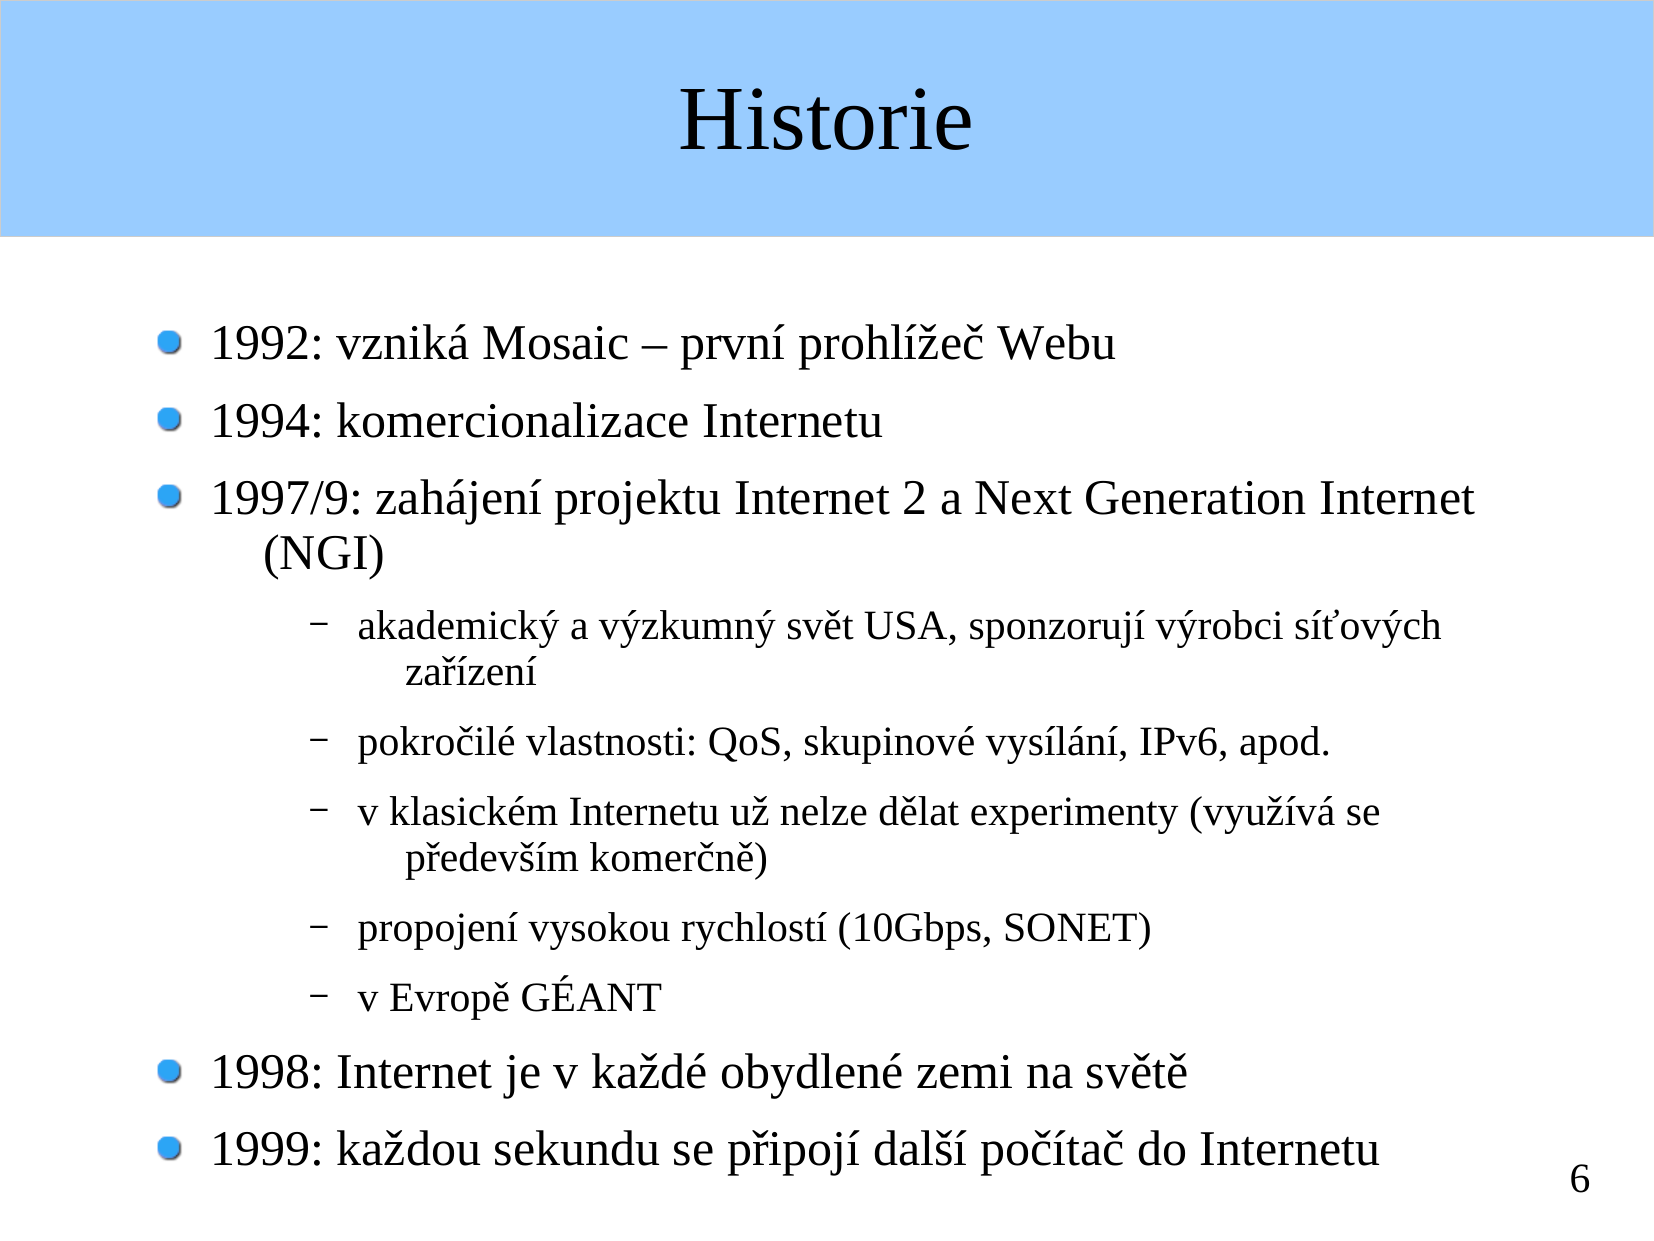

# Historie
1992: vzniká Mosaic – první prohlížeč Webu
1994: komercionalizace Internetu
1997/9: zahájení projektu Internet 2 a Next Generation Internet (NGI)
akademický a výzkumný svět USA, sponzorují výrobci síťových zařízení
pokročilé vlastnosti: QoS, skupinové vysílání, IPv6, apod.
v klasickém Internetu už nelze dělat experimenty (využívá se především komerčně)
propojení vysokou rychlostí (10Gbps, SONET)
v Evropě GÉANT
1998: Internet je v každé obydlené zemi na světě
1999: každou sekundu se připojí další počítač do Internetu